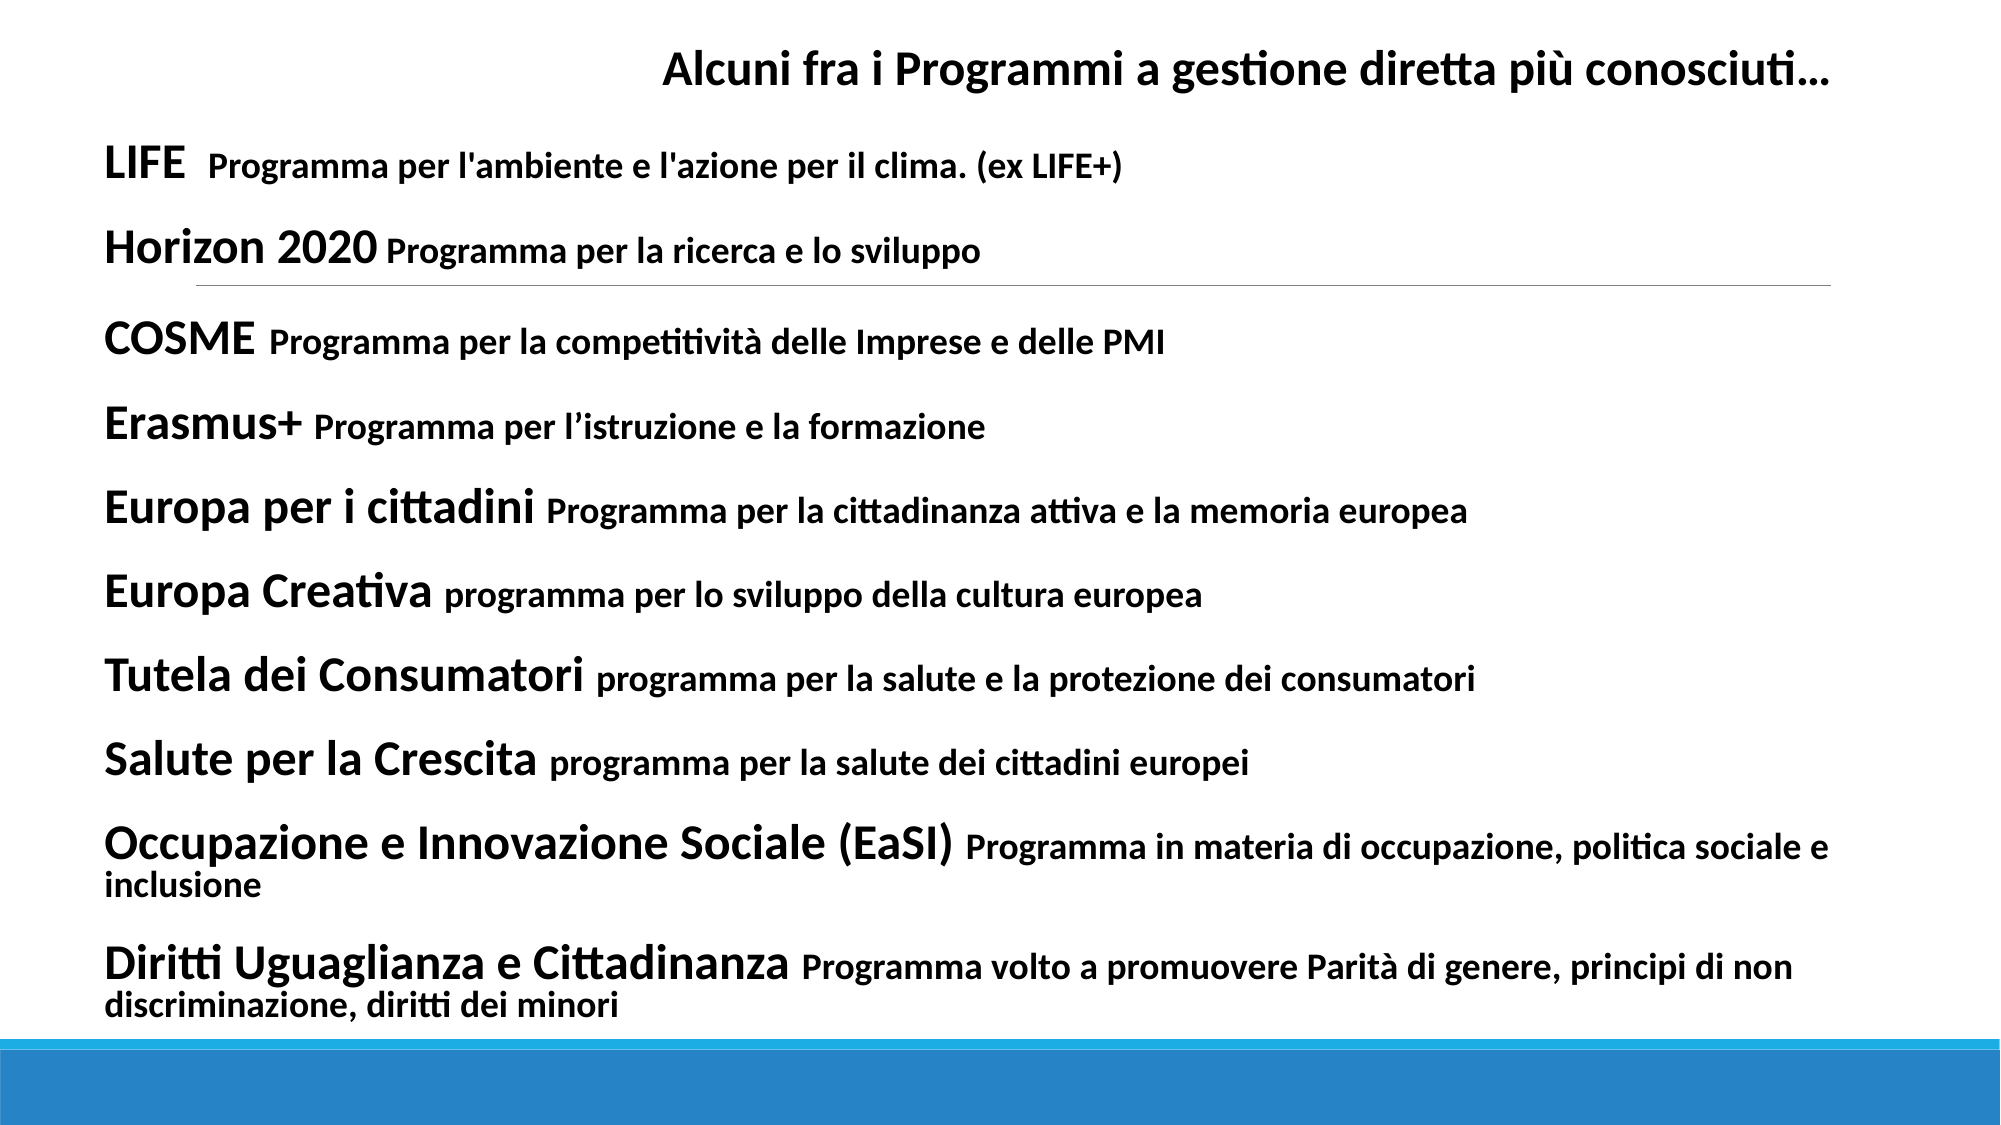

Alcuni fra i Programmi a gestione diretta più conosciuti…
LIFE Programma per l'ambiente e l'azione per il clima. (ex LIFE+)
Horizon 2020 Programma per la ricerca e lo sviluppo
COSME Programma per la competitività delle Imprese e delle PMI
Erasmus+ Programma per l’istruzione e la formazione
Europa per i cittadini Programma per la cittadinanza attiva e la memoria europea
Europa Creativa programma per lo sviluppo della cultura europea
Tutela dei Consumatori programma per la salute e la protezione dei consumatori
Salute per la Crescita programma per la salute dei cittadini europei
Occupazione e Innovazione Sociale (EaSI) Programma in materia di occupazione, politica sociale e inclusione
Diritti Uguaglianza e Cittadinanza Programma volto a promuovere Parità di genere, principi di non discriminazione, diritti dei minori